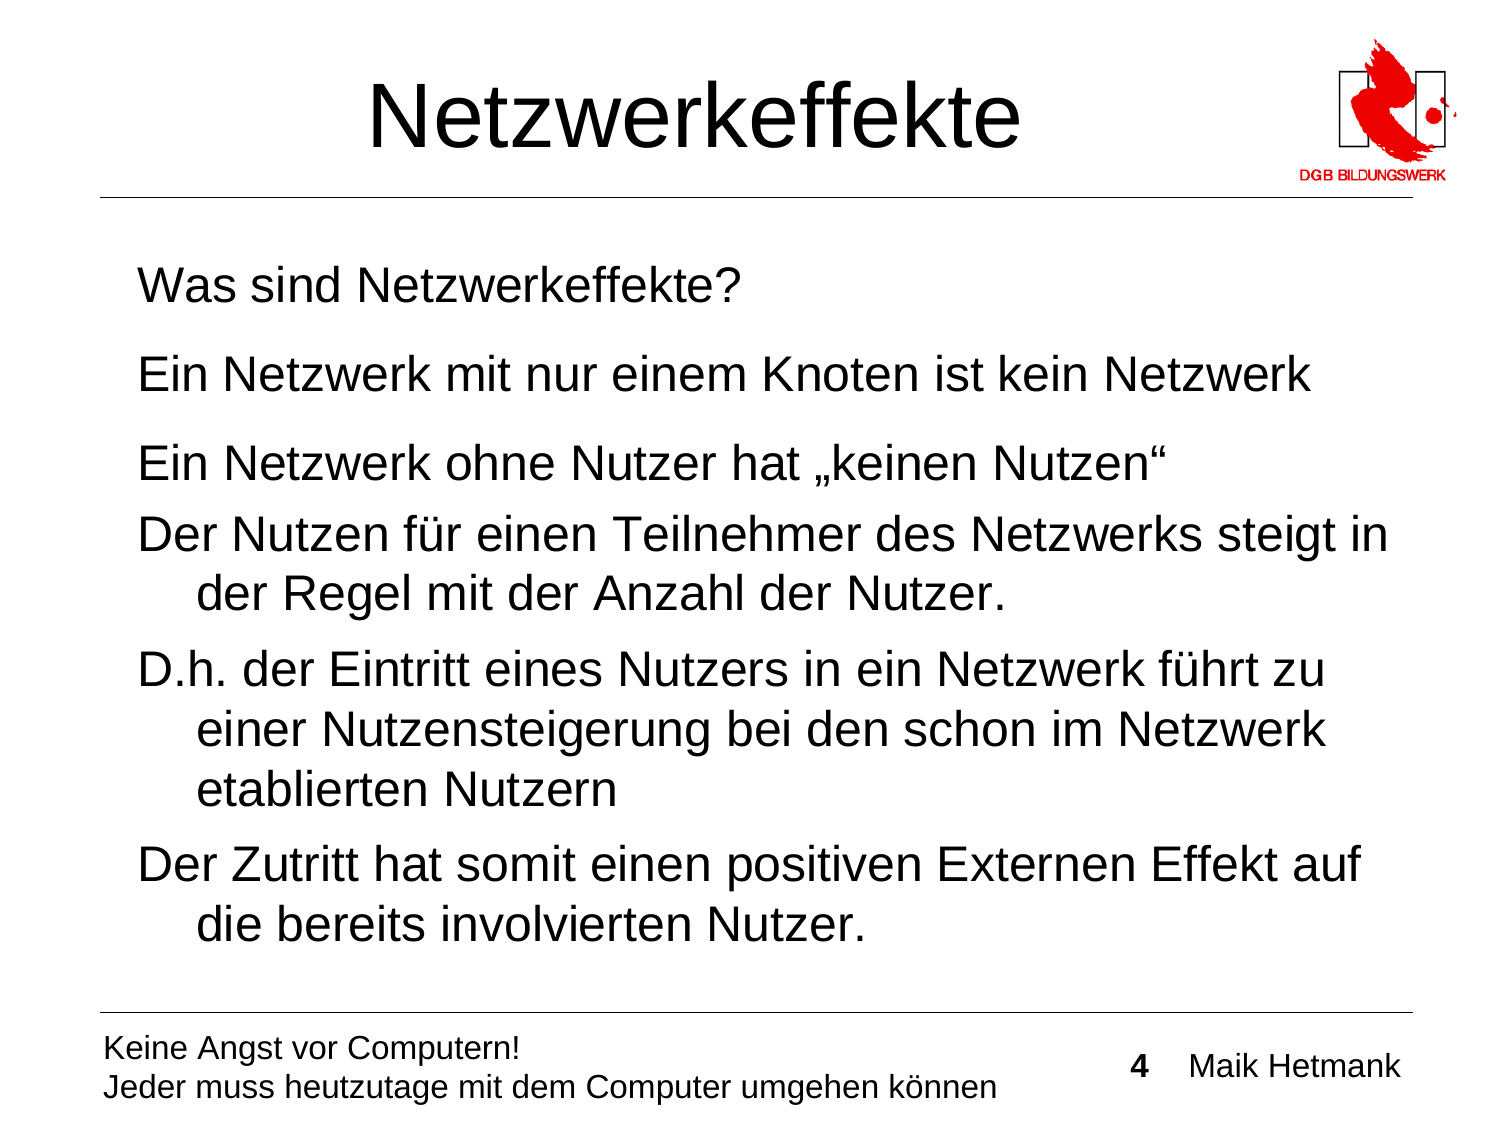

# Netzwerkeffekte
Was sind Netzwerkeffekte?
Ein Netzwerk mit nur einem Knoten ist kein Netzwerk
Ein Netzwerk ohne Nutzer hat „keinen Nutzen“
Der Nutzen für einen Teilnehmer des Netzwerks steigt in der Regel mit der Anzahl der Nutzer.
D.h. der Eintritt eines Nutzers in ein Netzwerk führt zu einer Nutzensteigerung bei den schon im Netzwerk etablierten Nutzern
Der Zutritt hat somit einen positiven Externen Effekt auf die bereits involvierten Nutzer.